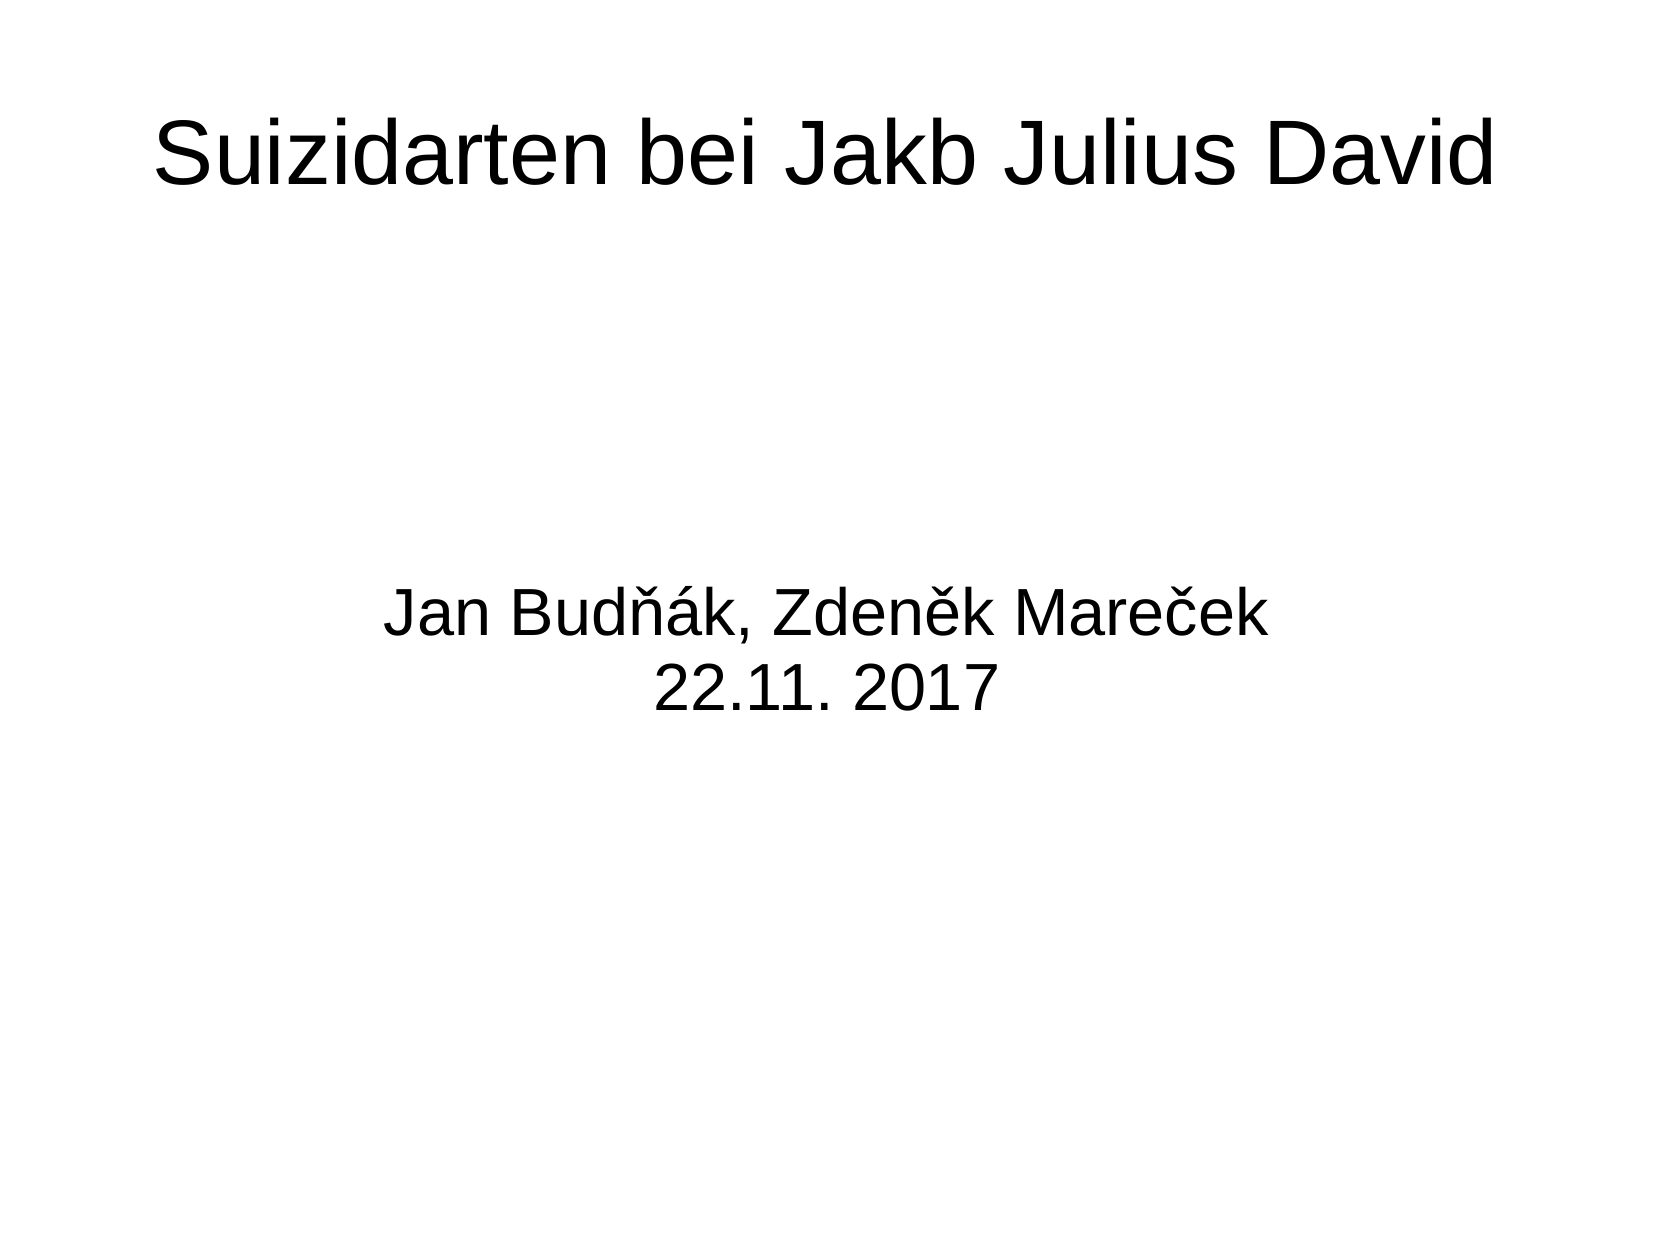

# Suizidarten bei Jakb Julius David
Jan Budňák, Zdeněk Mareček
22.11. 2017